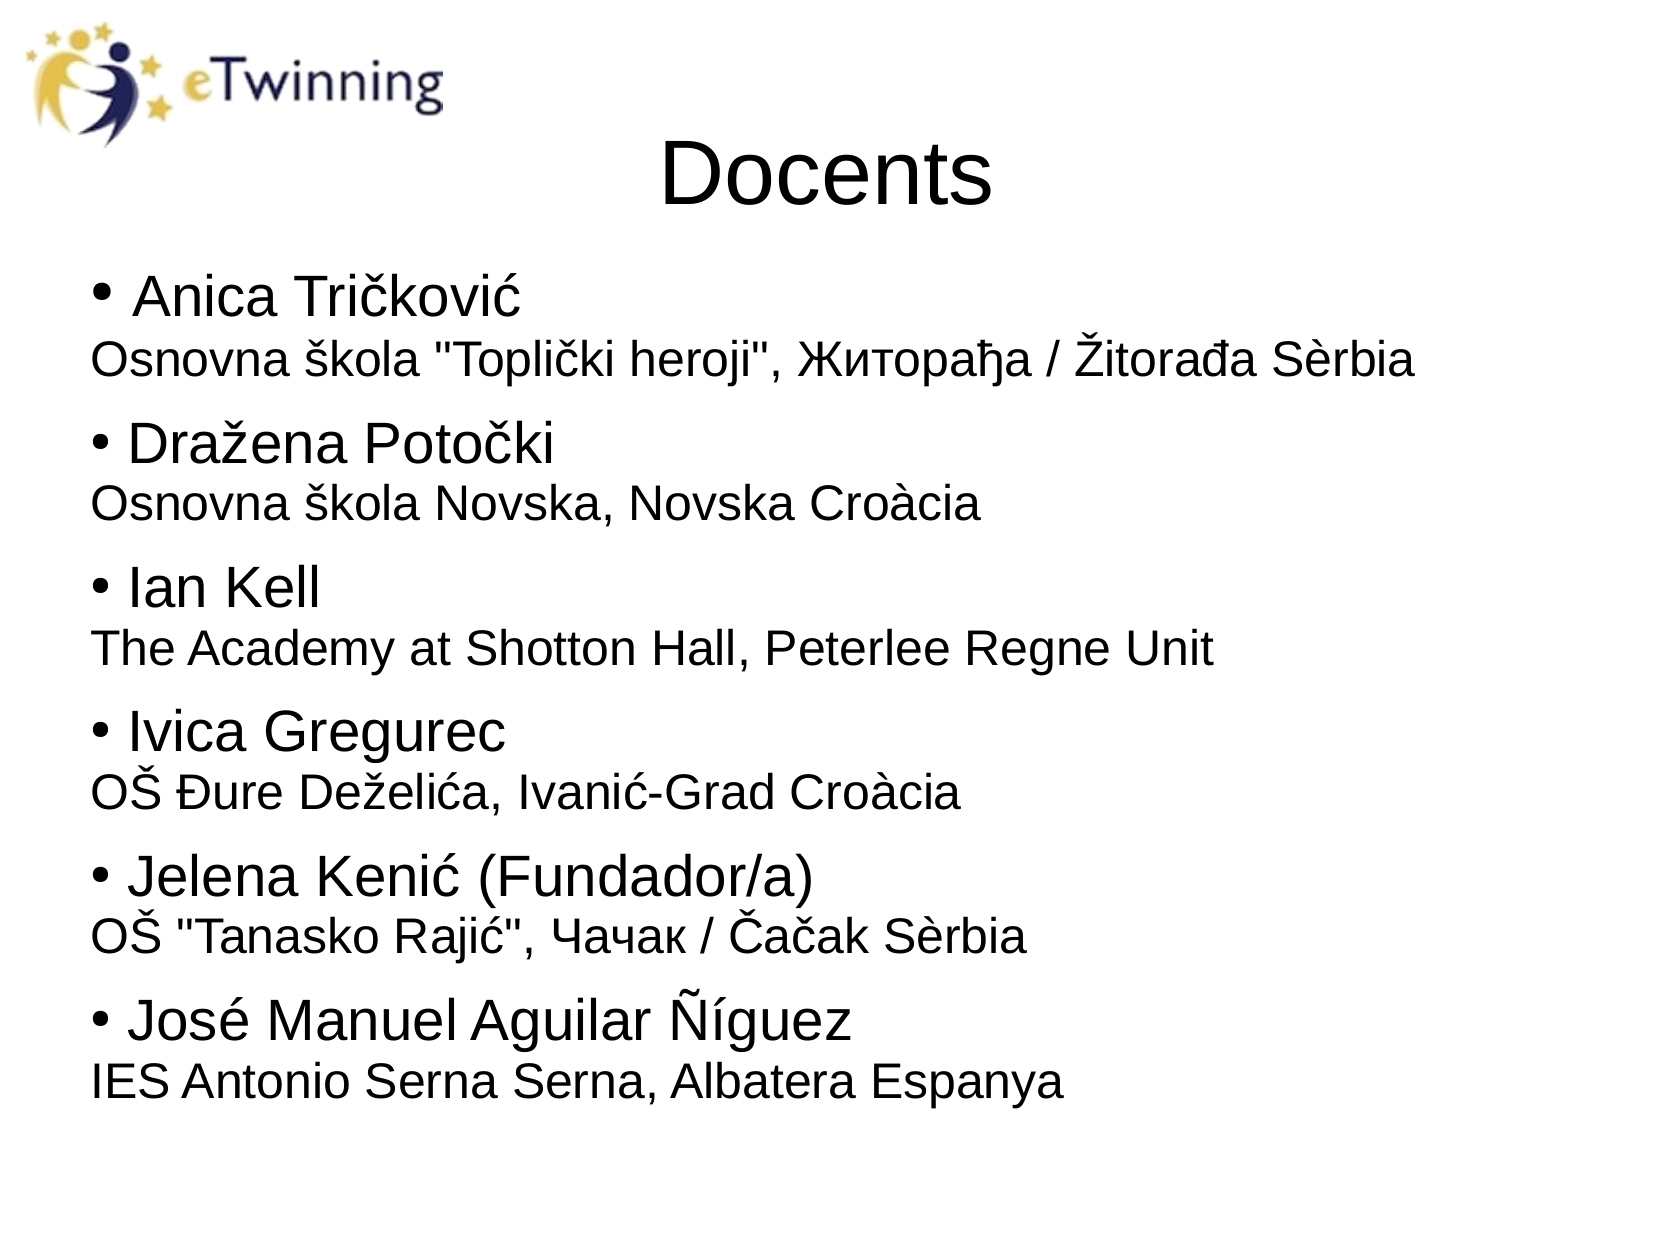

# Docents
 Anica Tričković
Osnovna škola "Toplički heroji", Житорађа / Žitorađa Sèrbia
 Dražena Potočki
Osnovna škola Novska, Novska Croàcia
 Ian Kell
The Academy at Shotton Hall, Peterlee Regne Unit
 Ivica Gregurec
OŠ Đure Deželića, Ivanić-Grad Croàcia
 Jelena Kenić (Fundador/a)
OŠ "Tanasko Rajić", Чачак / Čačak Sèrbia
 José Manuel Aguilar Ñíguez
IES Antonio Serna Serna, Albatera Espanya